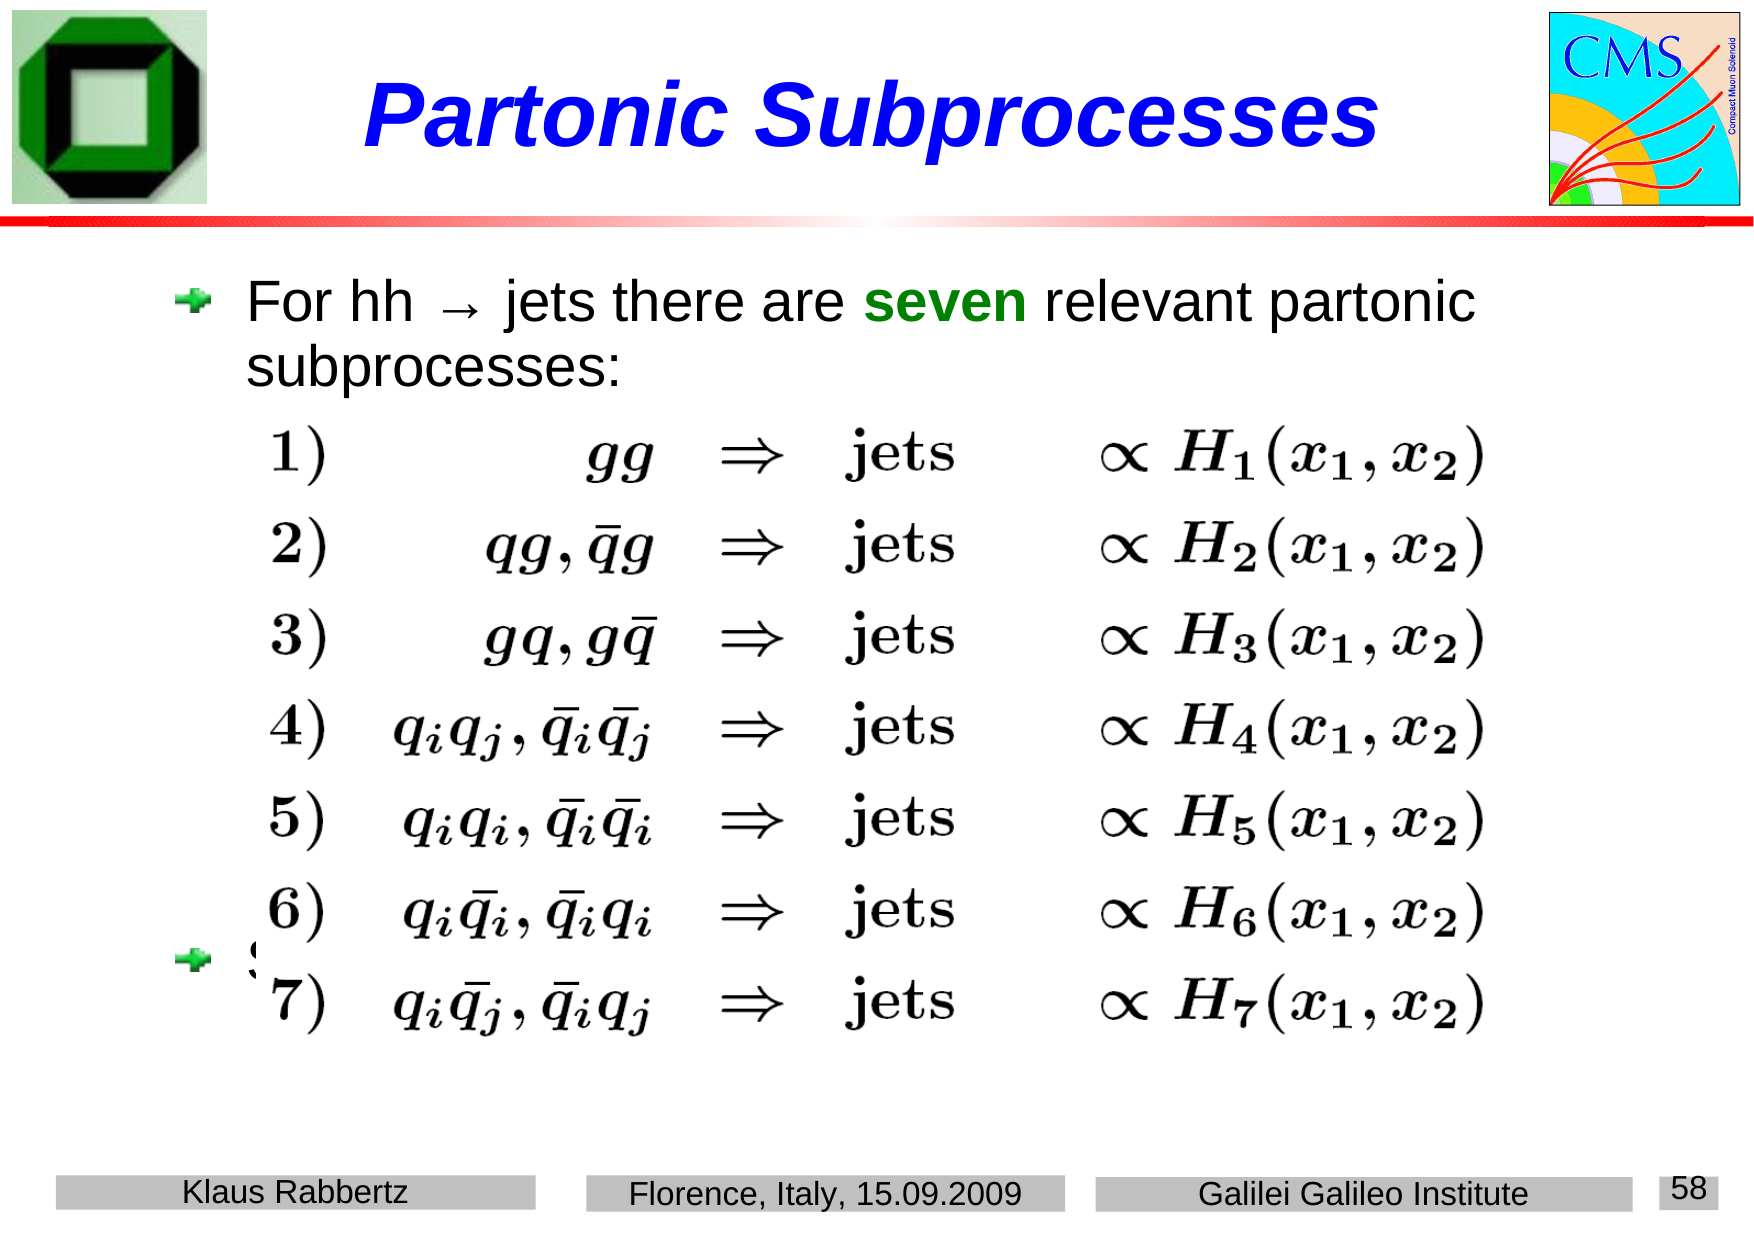

Partonic Subprocesses
# For hh → jets there are seven relevant partonic subprocesses:
Seven linear combinations Hi of PDFs